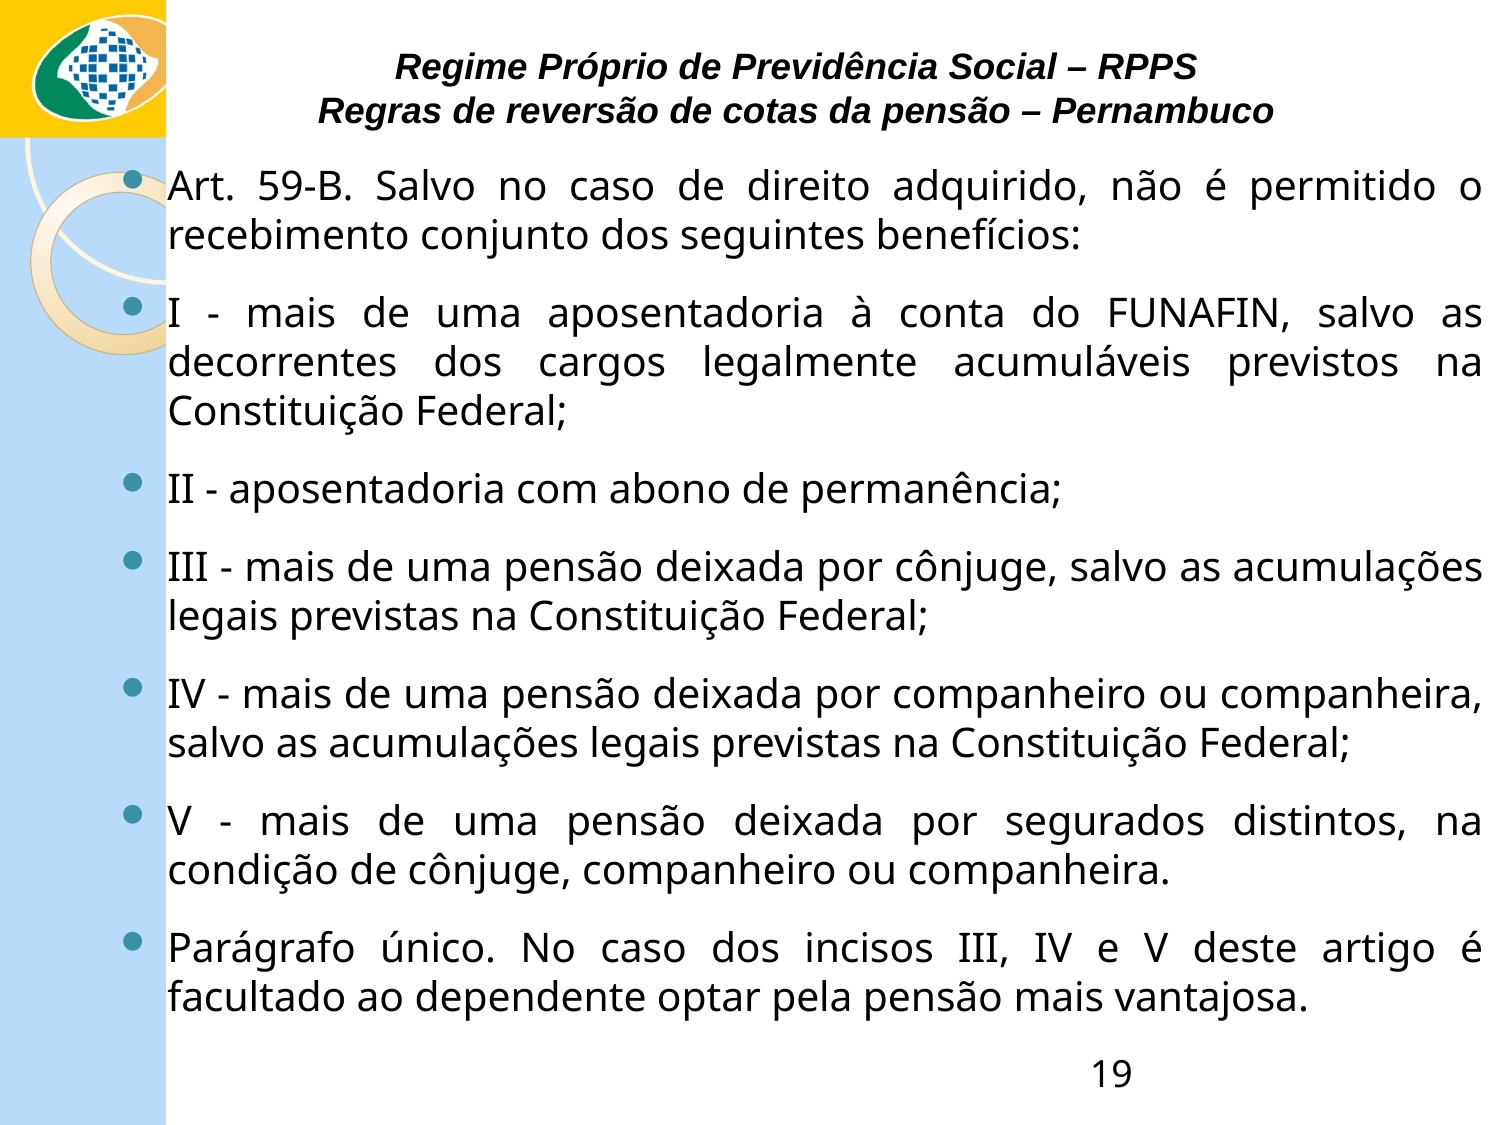

#
Regime Próprio de Previdência Social – RPPS
Regras de reversão de cotas da pensão – Pernambuco
Art. 59-B. Salvo no caso de direito adquirido, não é permitido o recebimento conjunto dos seguintes benefícios:
I - mais de uma aposentadoria à conta do FUNAFIN, salvo as decorrentes dos cargos legalmente acumuláveis previstos na Constituição Federal;
II - aposentadoria com abono de permanência;
III - mais de uma pensão deixada por cônjuge, salvo as acumulações legais previstas na Constituição Federal;
IV - mais de uma pensão deixada por companheiro ou companheira, salvo as acumulações legais previstas na Constituição Federal;
V - mais de uma pensão deixada por segurados distintos, na condição de cônjuge, companheiro ou companheira.
Parágrafo único. No caso dos incisos III, IV e V deste artigo é facultado ao dependente optar pela pensão mais vantajosa.